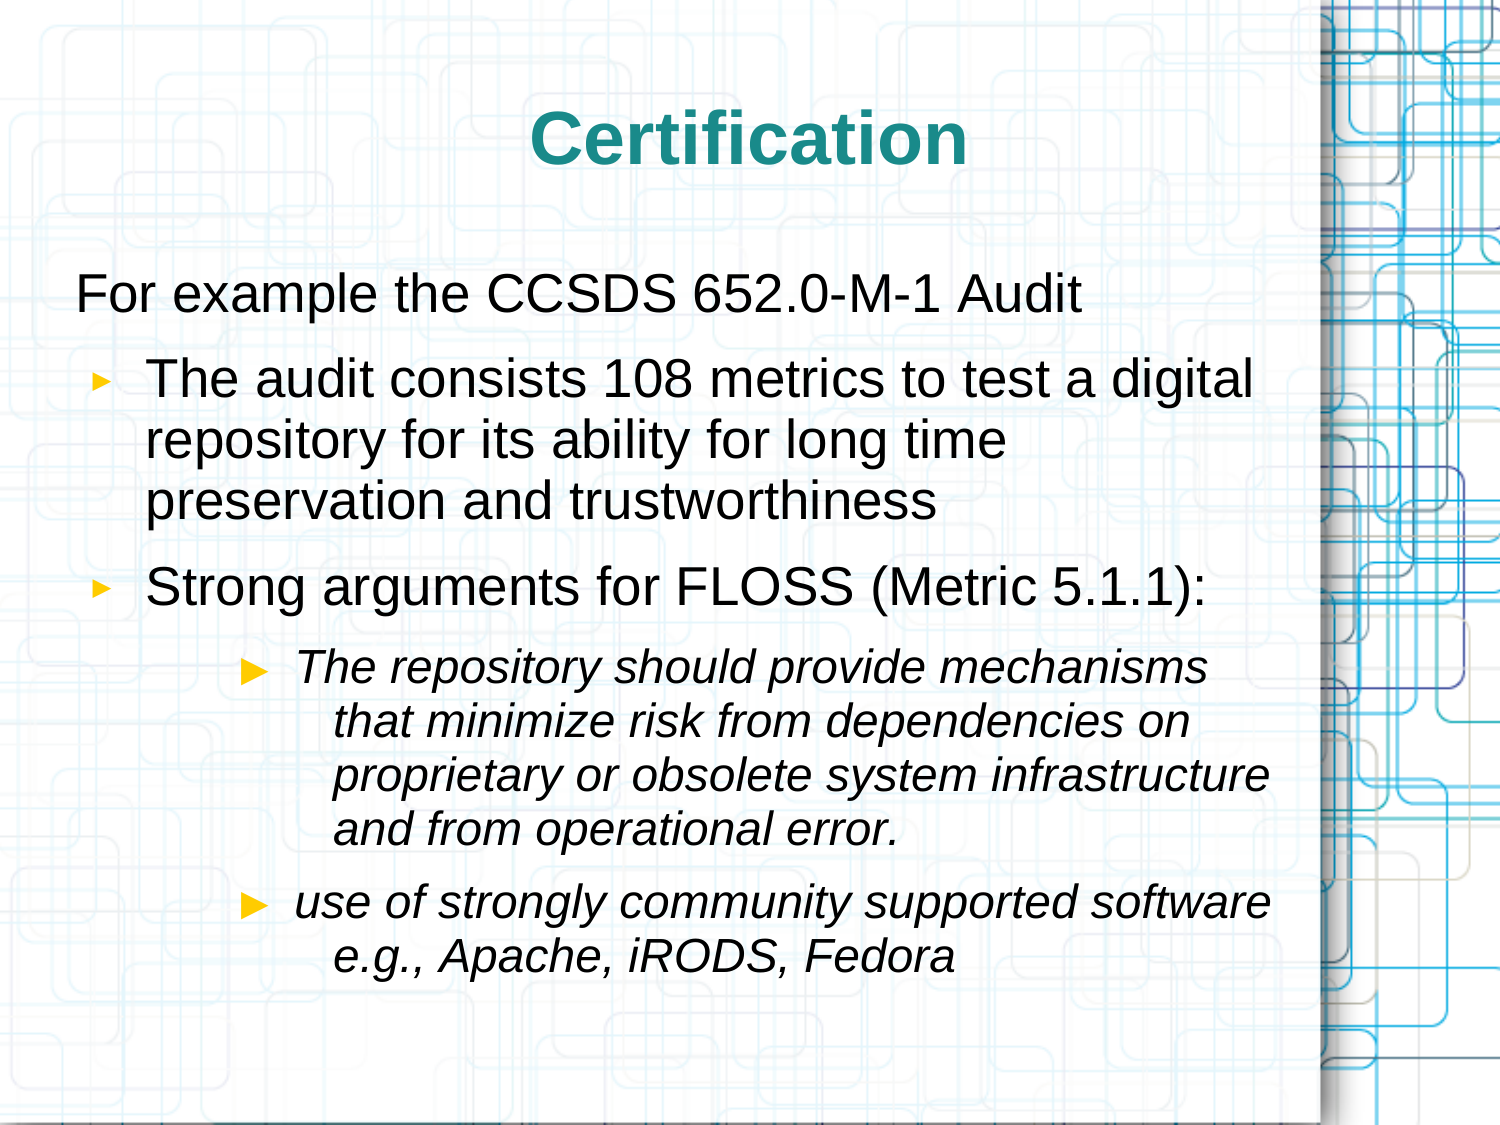

# Certification
For example the CCSDS 652.0-M-1 Audit
The audit consists 108 metrics to test a digital repository for its ability for long time preservation and trustworthiness
Strong arguments for FLOSS (Metric 5.1.1):
The repository should provide mechanisms that minimize risk from dependencies on proprietary or obsolete system infrastructure and from operational error.
use of strongly community supported software e.g., Apache, iRODS, Fedora